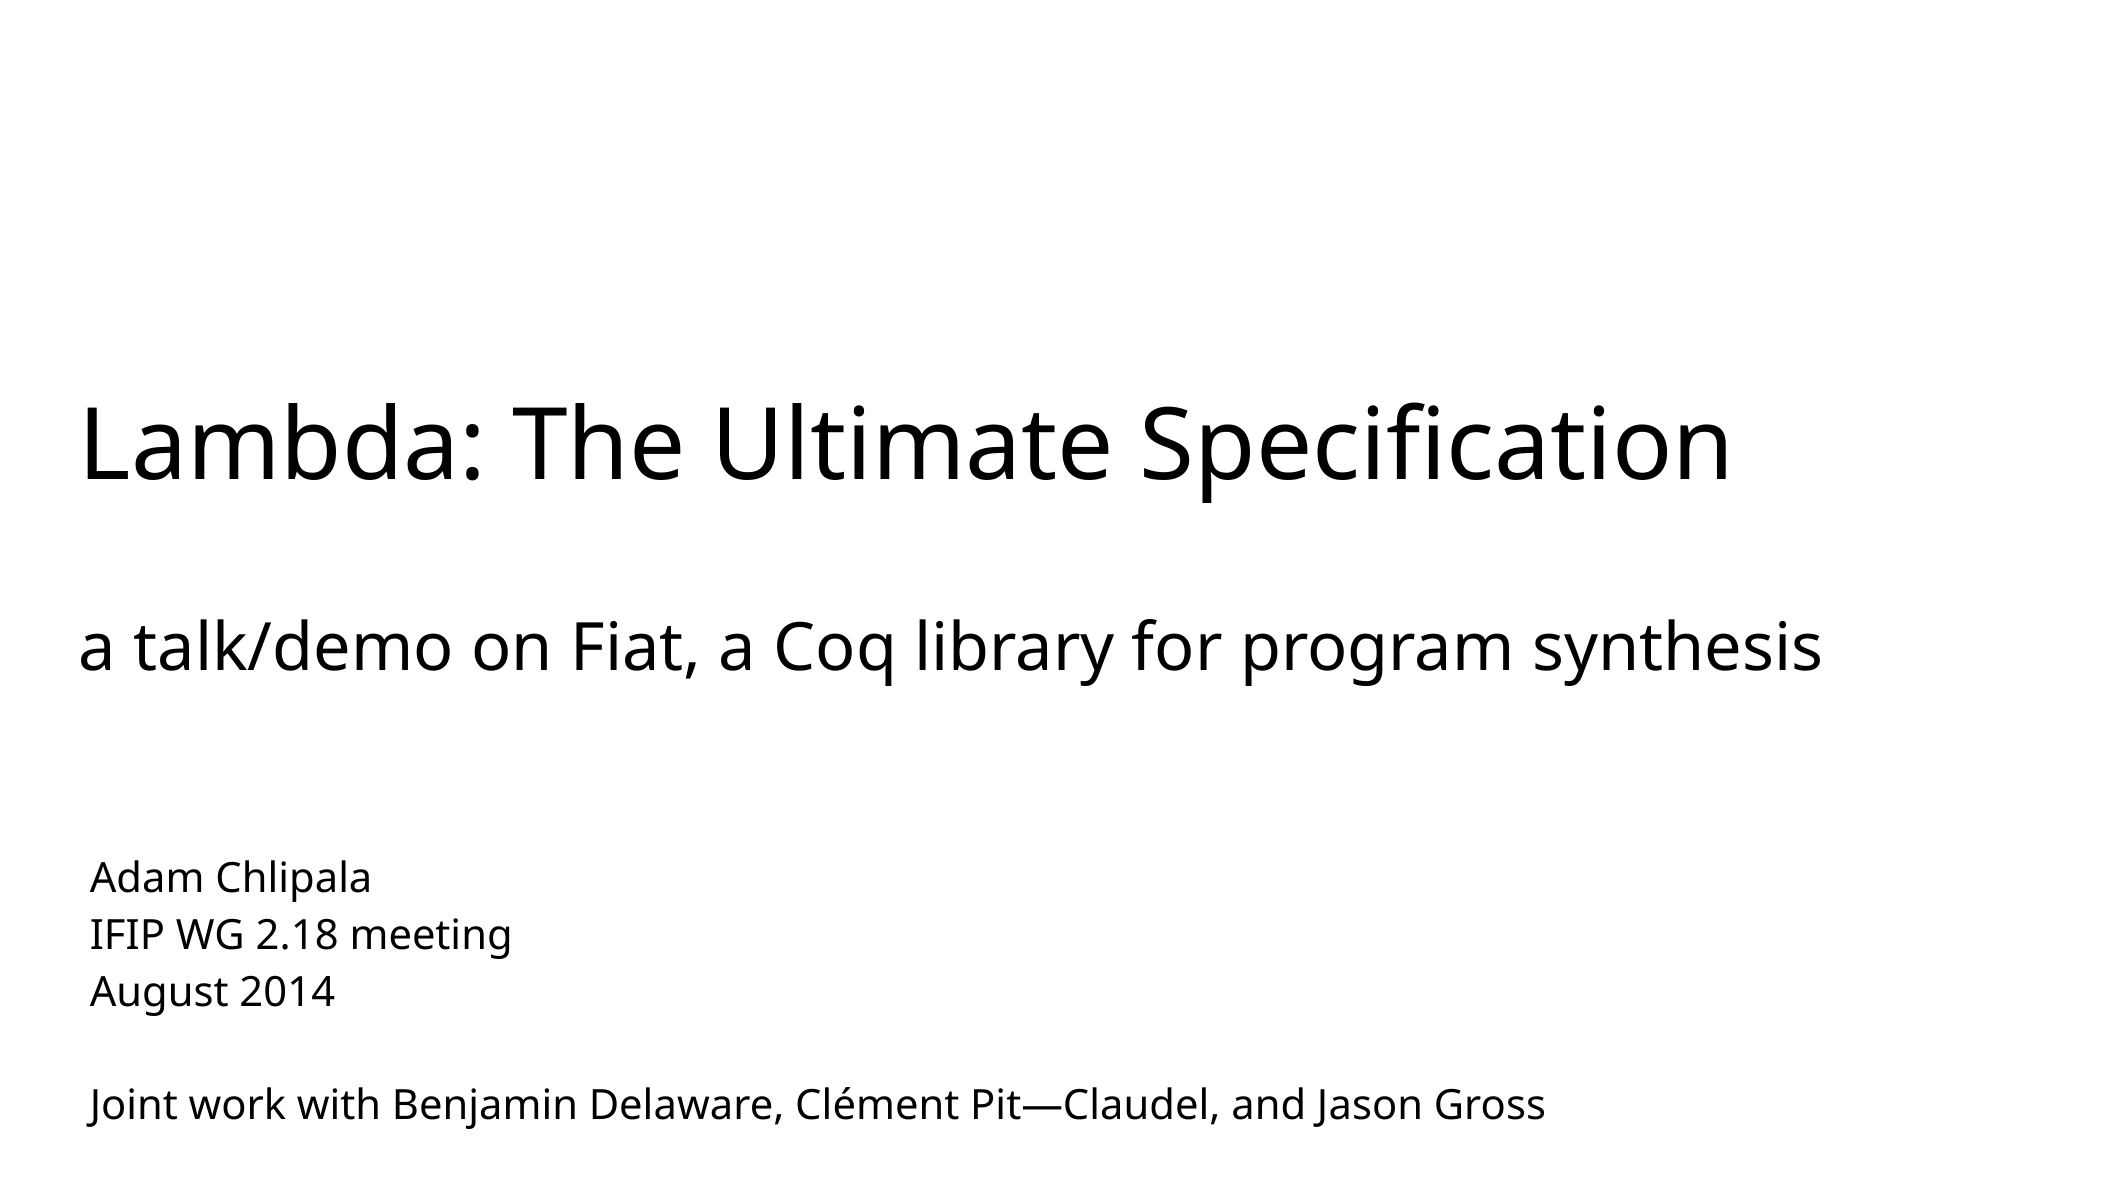

Lambda: The Ultimate Specification
a talk/demo on Fiat, a Coq library for program synthesis
Adam Chlipala
IFIP WG 2.18 meeting
August 2014
Joint work with Benjamin Delaware, Clément Pit—Claudel, and Jason Gross